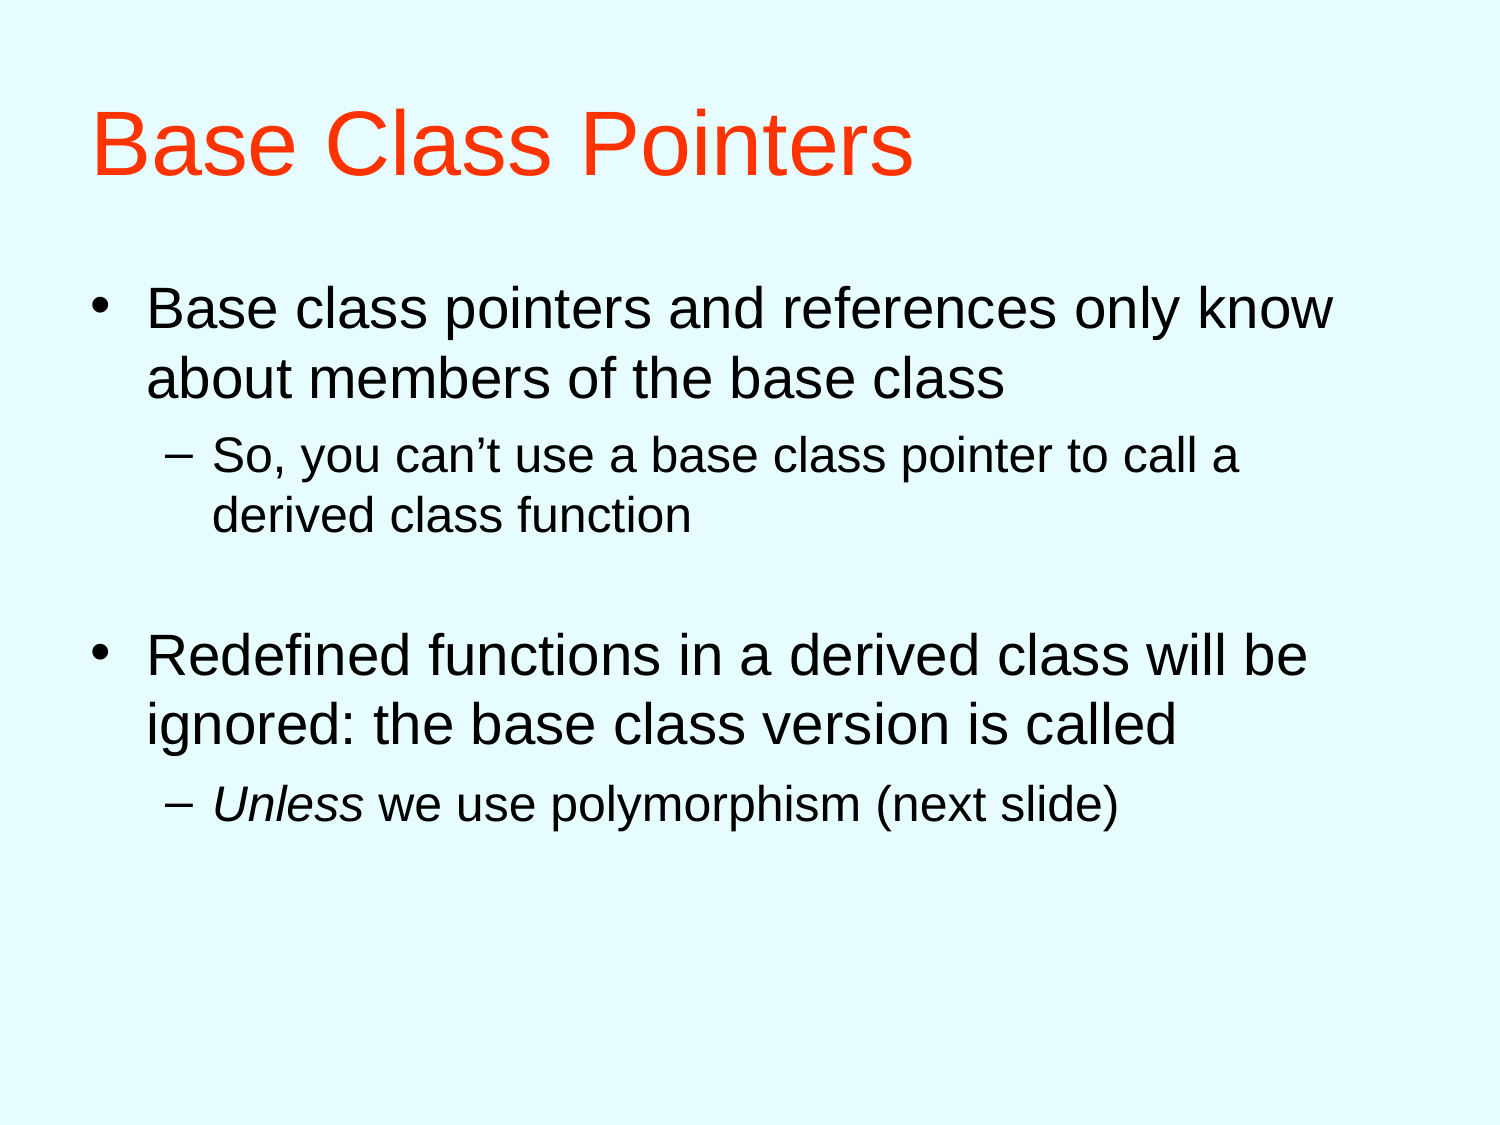

# Base Class Pointers
Base class pointers and references only know about members of the base class
So, you can’t use a base class pointer to call a derived class function
Redefined functions in a derived class will be ignored: the base class version is called
Unless we use polymorphism (next slide)